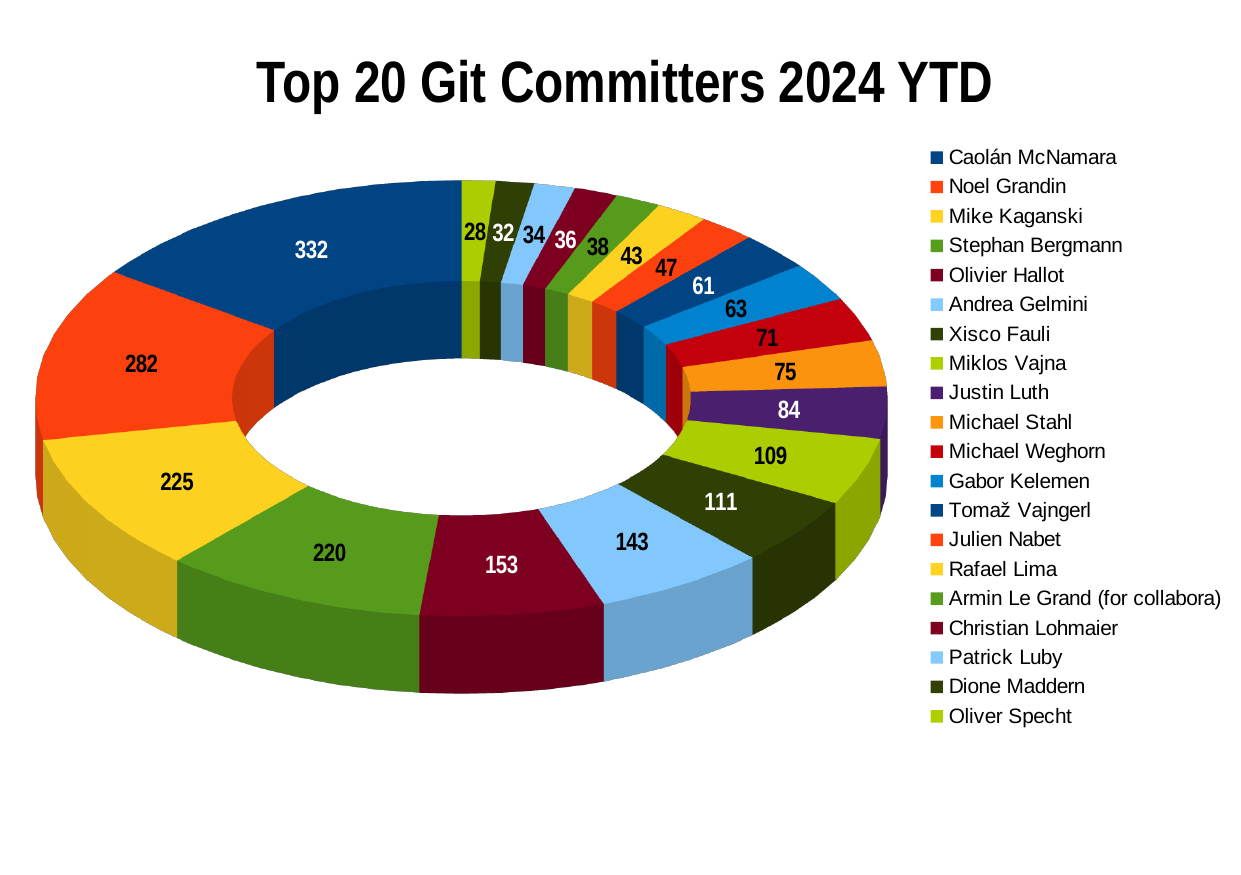

### Chart
| Category | Commits |
|---|---|
| Caolán McNamara | 332.0 |
| Noel Grandin | 282.0 |
| Mike Kaganski | 225.0 |
| Stephan Bergmann | 220.0 |
| Olivier Hallot | 153.0 |
| Andrea Gelmini | 143.0 |
| Xisco Fauli | 111.0 |
| Miklos Vajna | 109.0 |
| Justin Luth | 84.0 |
| Michael Stahl | 75.0 |
| Michael Weghorn | 71.0 |
| Gabor Kelemen | 63.0 |
| Tomaž Vajngerl | 61.0 |
| Julien Nabet | 47.0 |
| Rafael Lima | 43.0 |
| Armin Le Grand (for collabora) | 38.0 |
| Christian Lohmaier | 36.0 |
| Patrick Luby | 34.0 |
| Dione Maddern | 32.0 |
| Oliver Specht | 28.0 |Top 20 Git Committers 2024 YTD